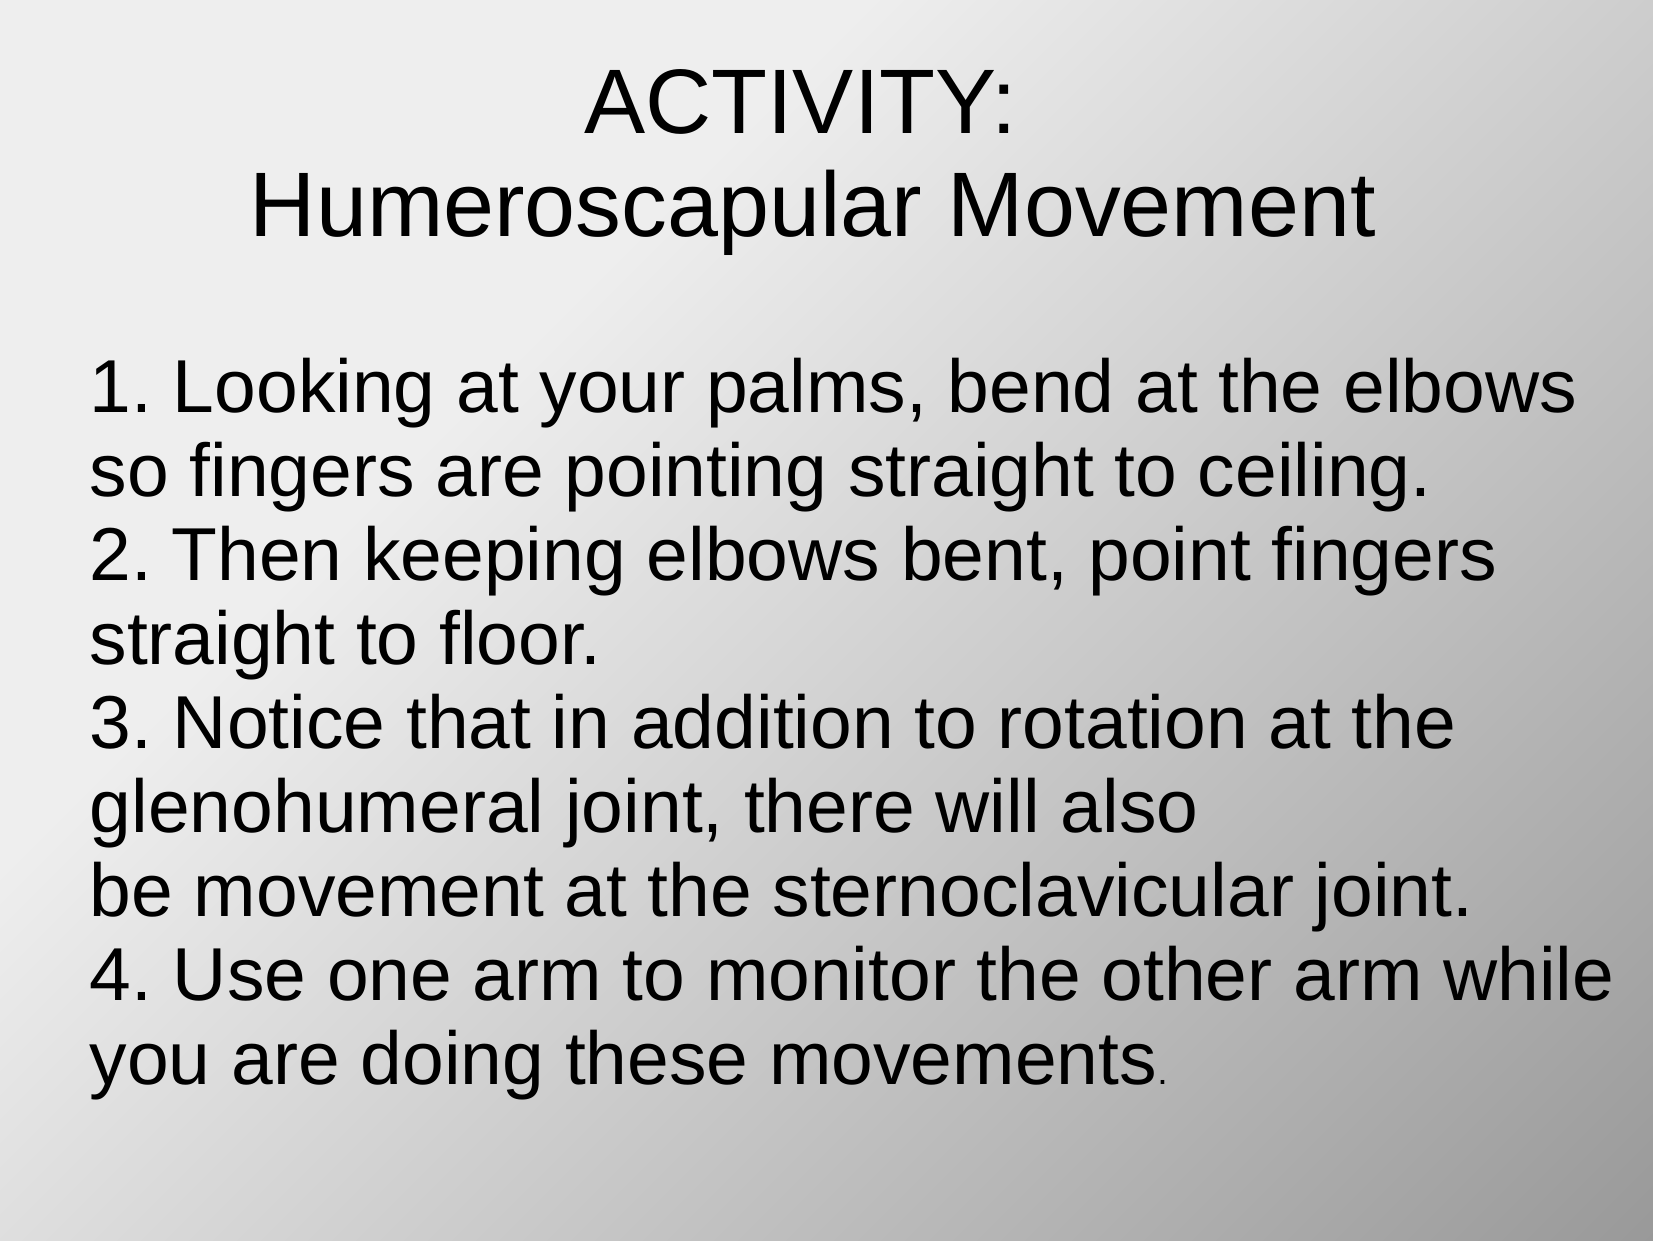

# ACTIVITY: Humeroscapular Movement
1. Looking at your palms, bend at the elbows so fingers are pointing straight to ceiling.
2. Then keeping elbows bent, point fingers straight to floor.
3. Notice that in addition to rotation at the glenohumeral joint, there will also
be movement at the sternoclavicular joint.
4. Use one arm to monitor the other arm while you are doing these movements.